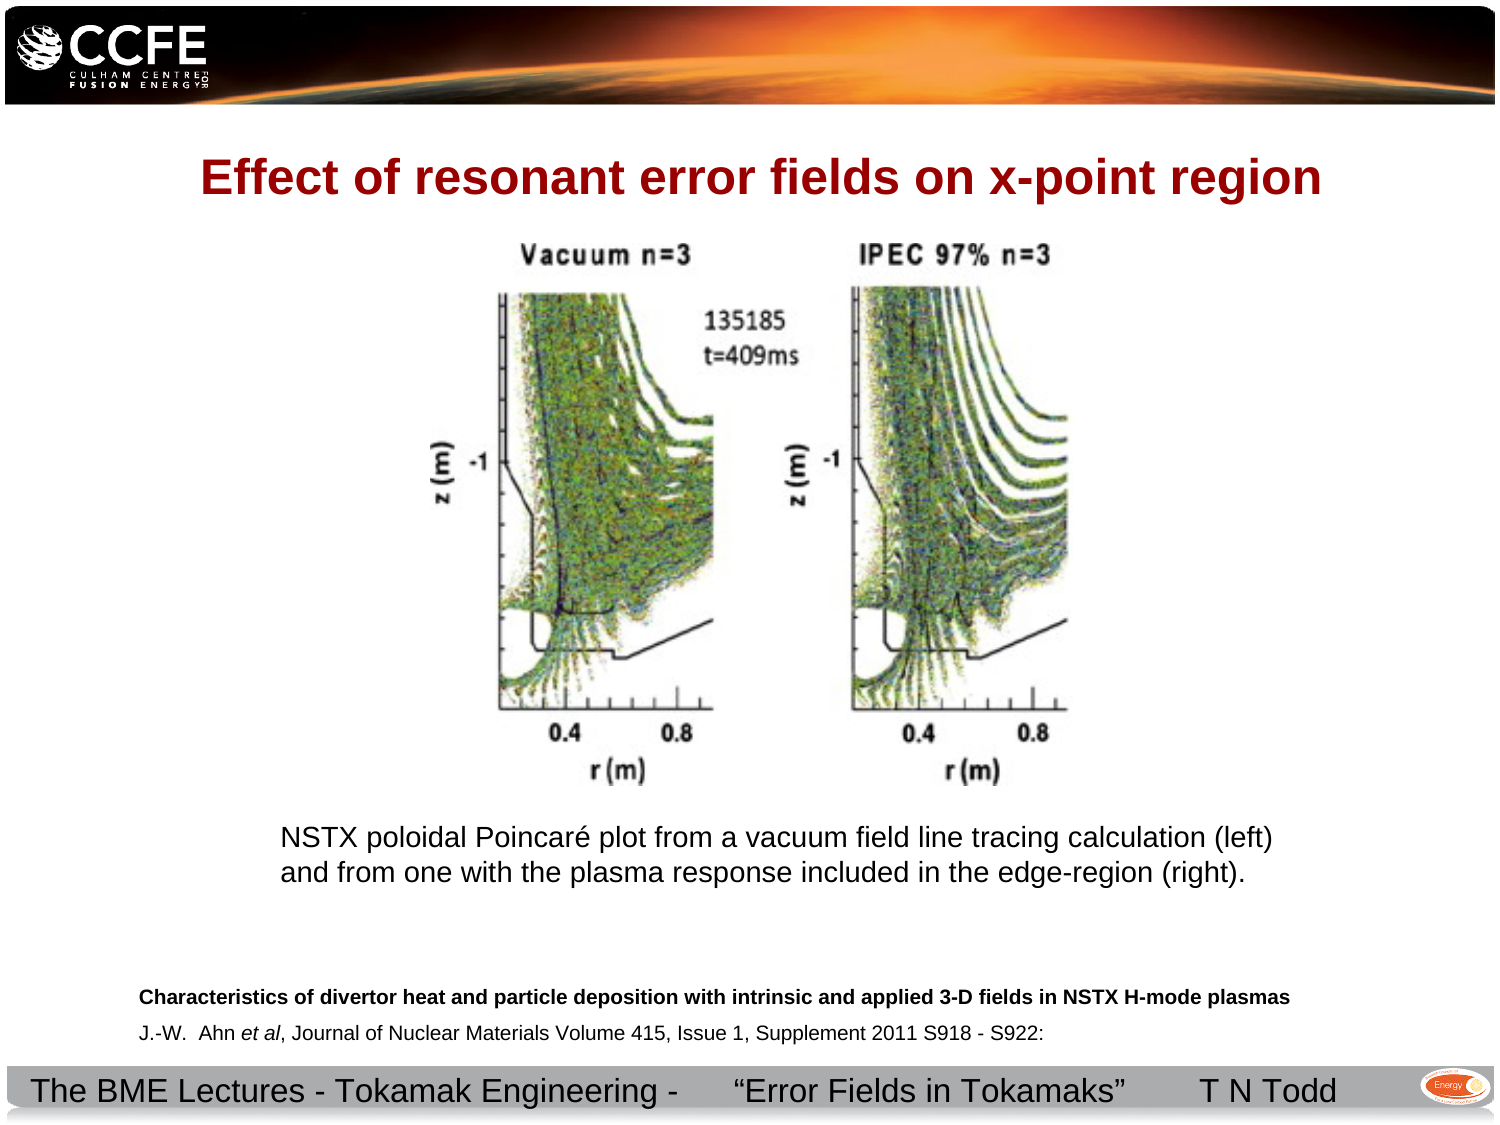

Effect of resonant error fields on x-point region
NSTX poloidal Poincaré plot from a vacuum field line tracing calculation (left) and from one with the plasma response included in the edge-region (right).
Characteristics of divertor heat and particle deposition with intrinsic and applied 3-D fields in NSTX H-mode plasmas
J.-W. Ahn et al, Journal of Nuclear Materials Volume 415, Issue 1, Supplement 2011 S918 - S922: